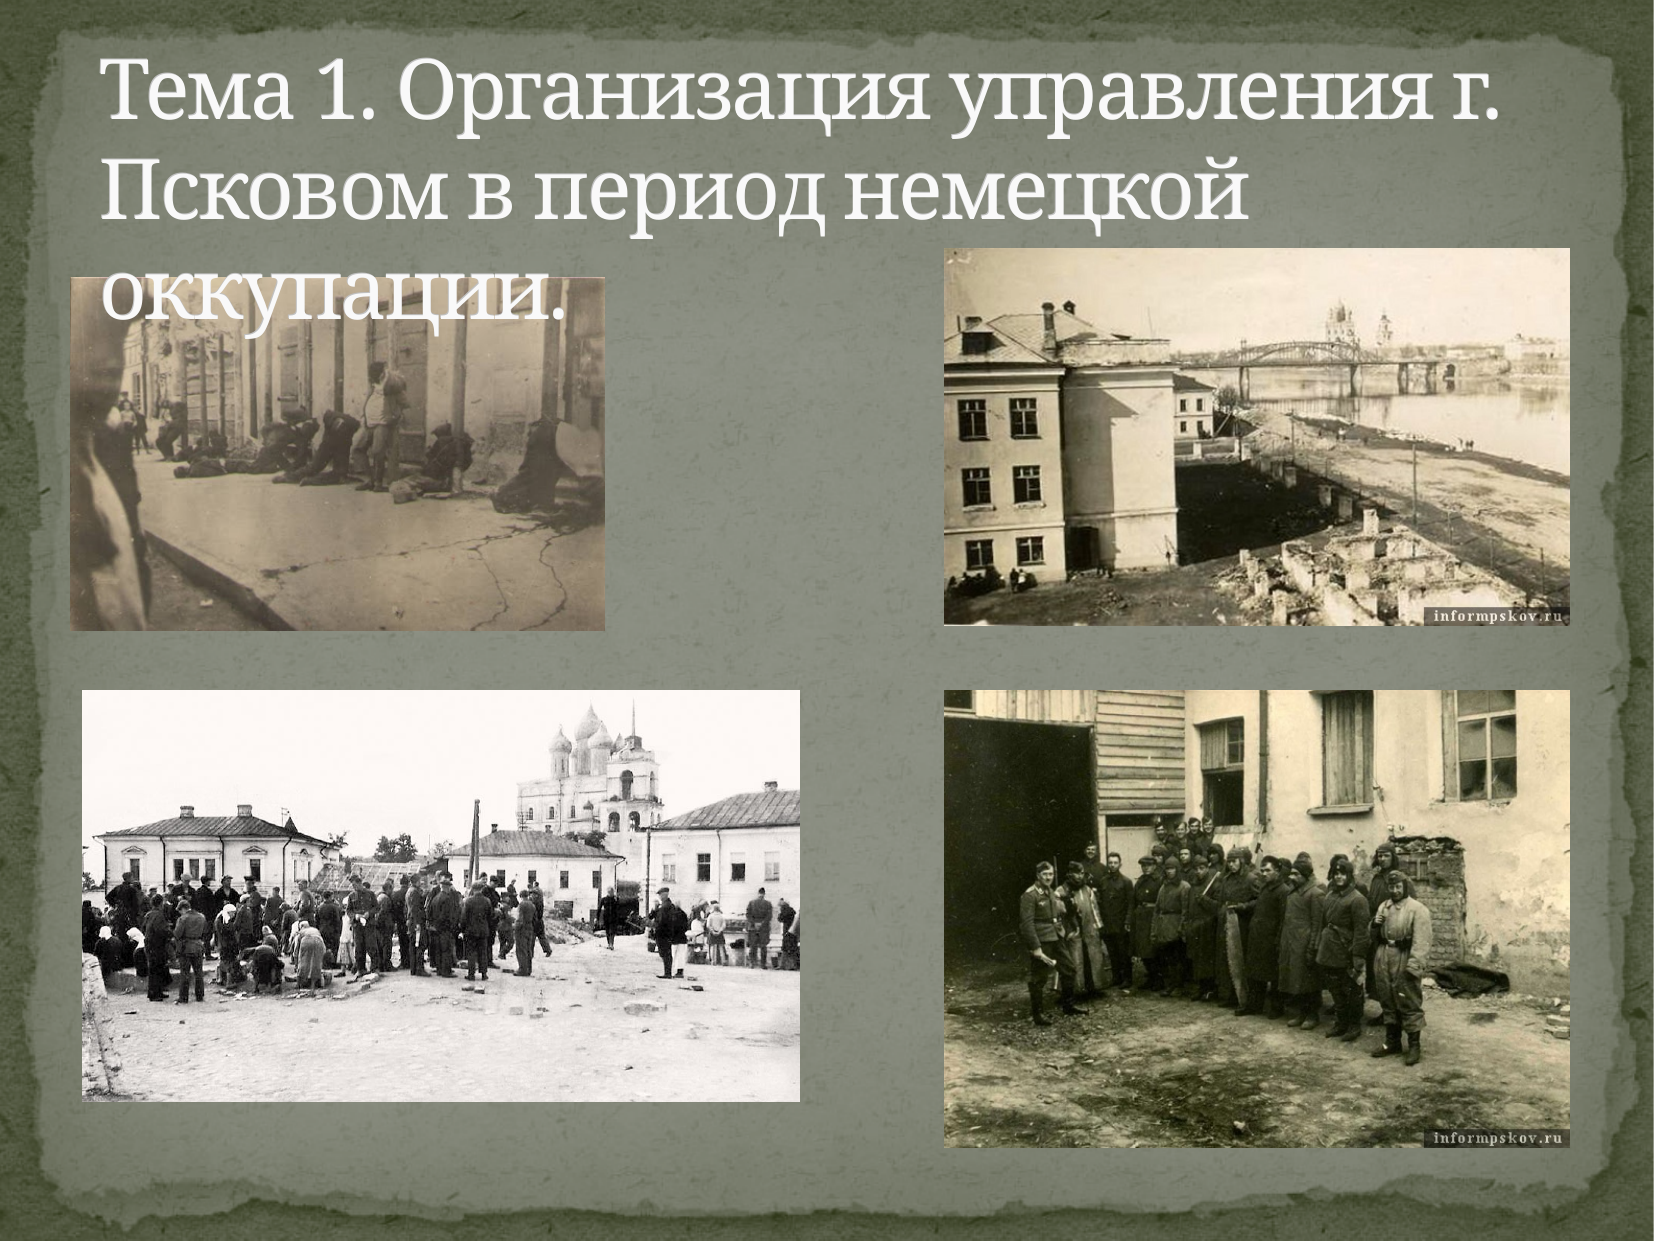

# Тема 1. Организация управления г. Псковом в период немецкой оккупации.